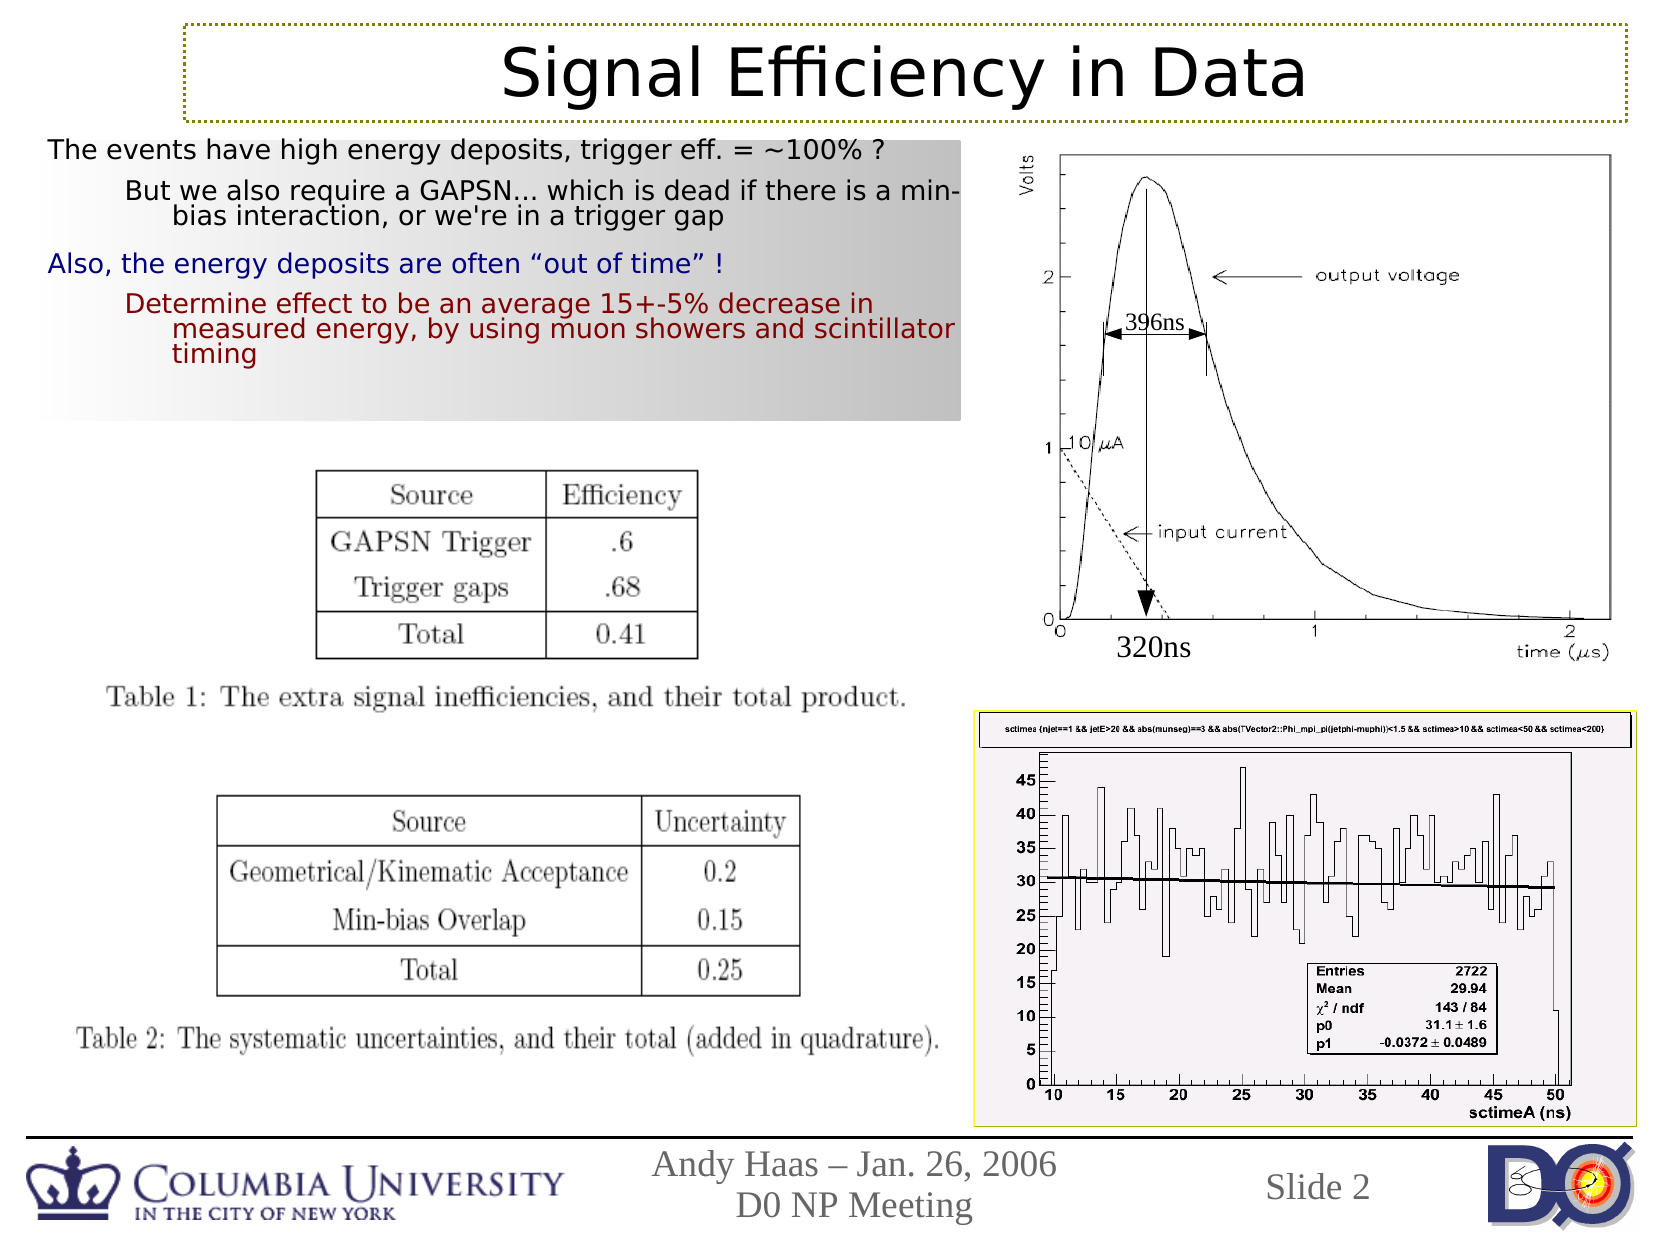

# Signal Efficiency in Data
The events have high energy deposits, trigger eff. = ~100% ?
But we also require a GAPSN... which is dead if there is a min-bias interaction, or we're in a trigger gap
Also, the energy deposits are often “out of time” !
Determine effect to be an average 15+-5% decrease in measured energy, by using muon showers and scintillator timing
320ns